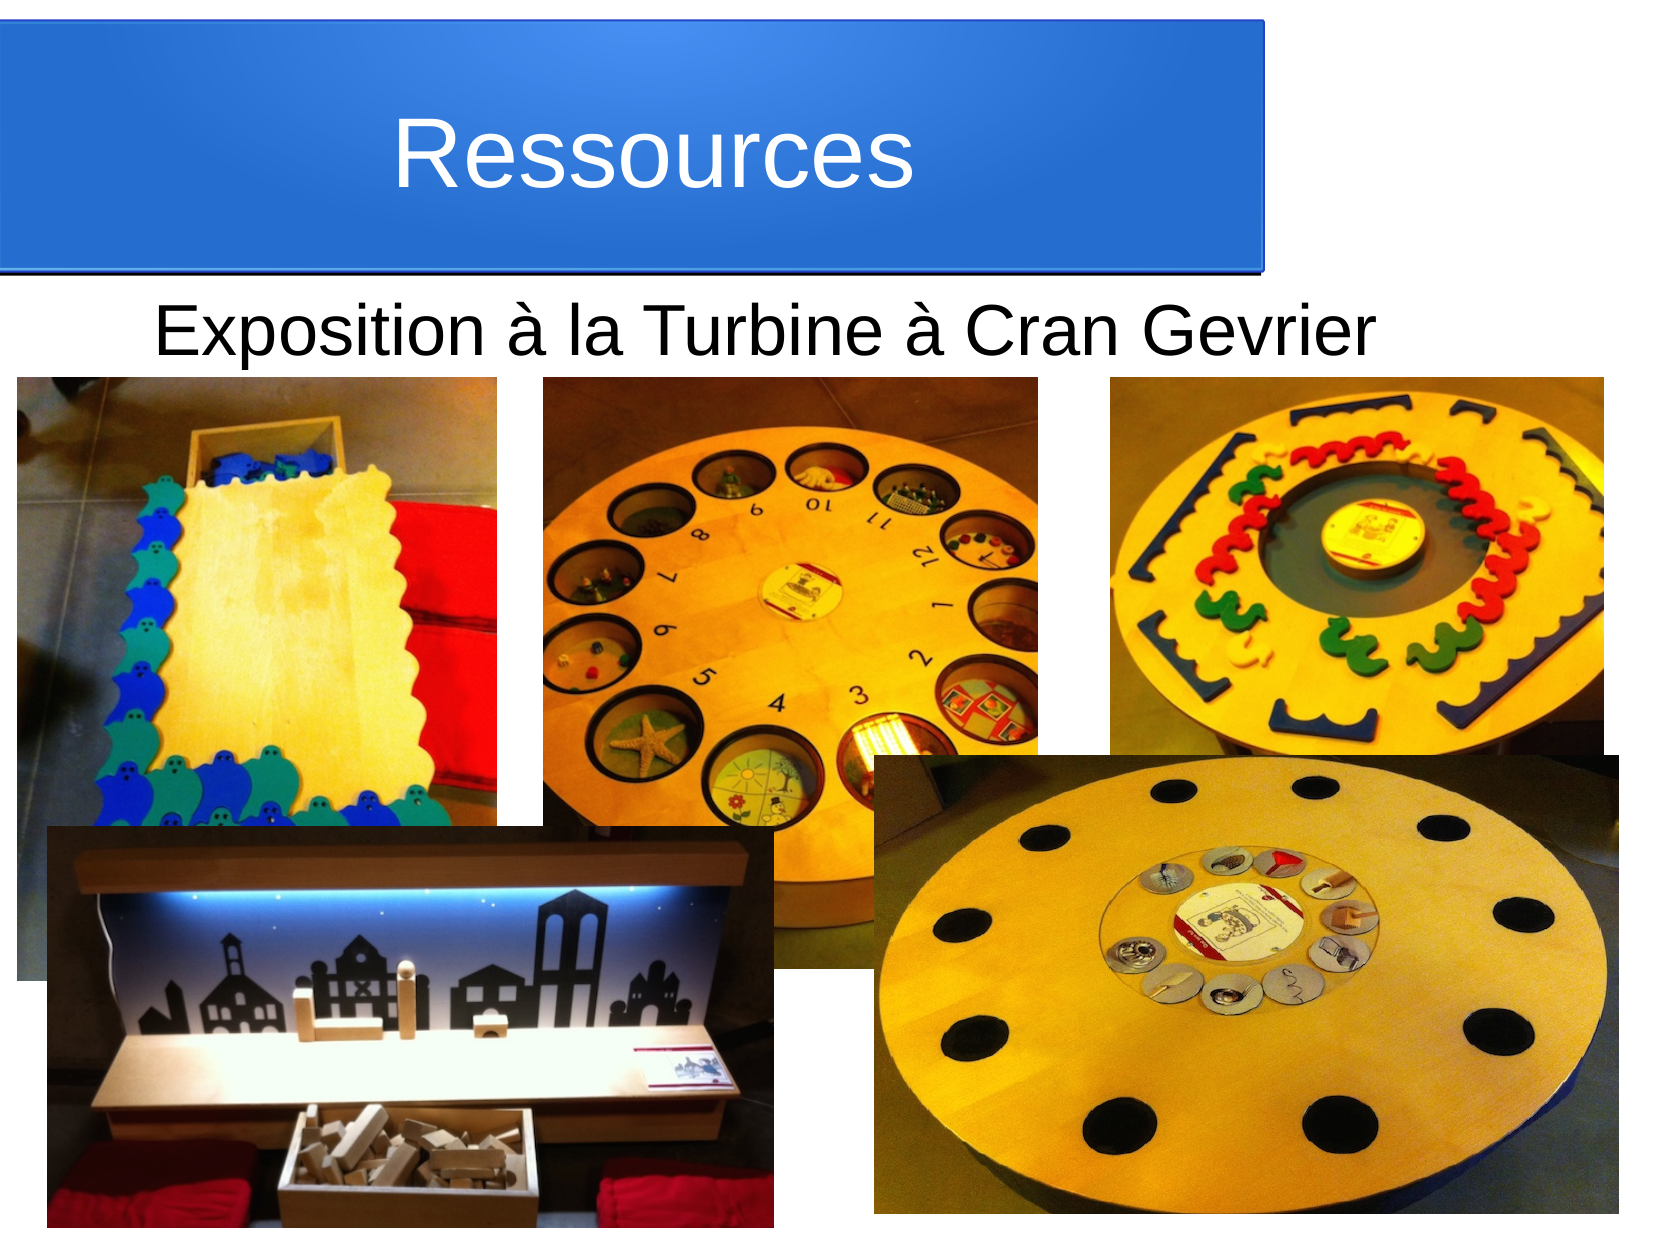

# Ressources
Exposition à la Turbine à Cran Gevrier